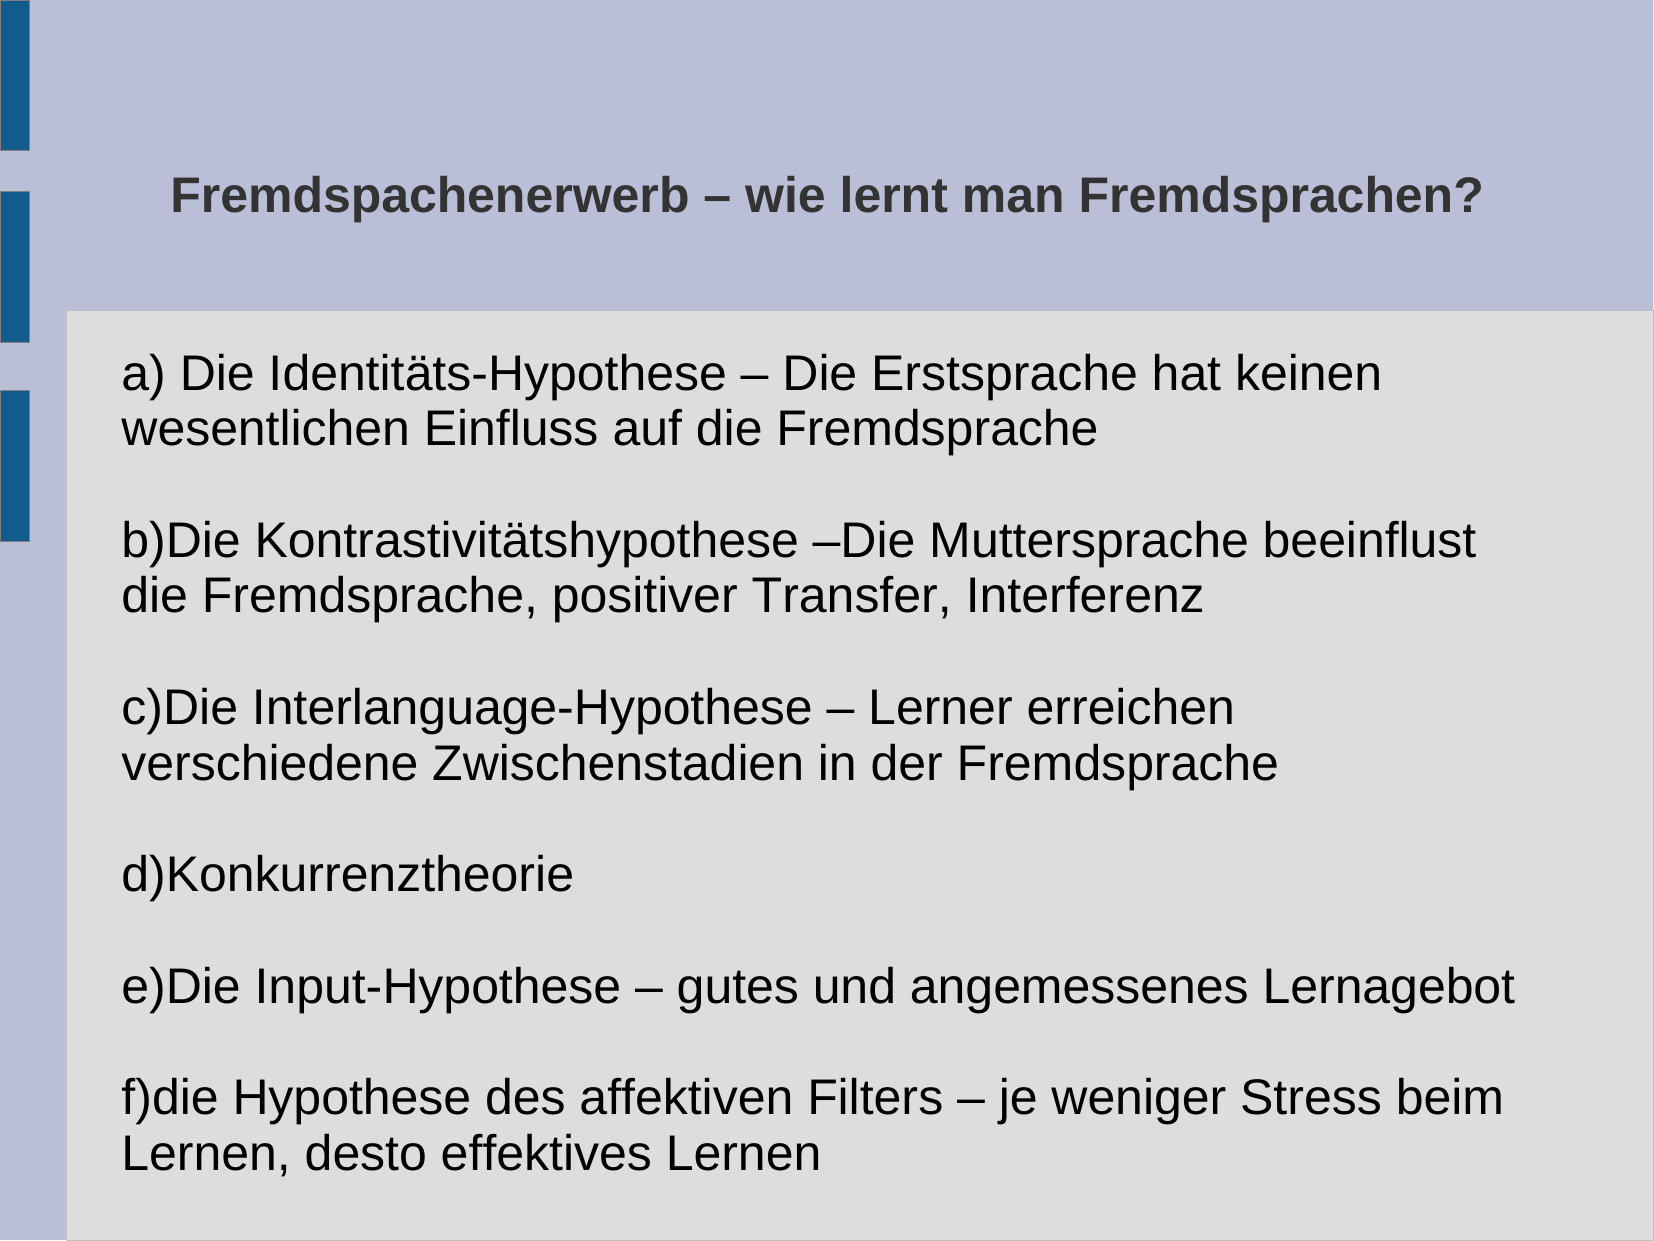

# Fremdspachenerwerb – wie lernt man Fremdsprachen?
a) Die Identitäts-Hypothese – Die Erstsprache hat keinen wesentlichen Einfluss auf die Fremdsprache
b)Die Kontrastivitätshypothese –Die Muttersprache beeinflust die Fremdsprache, positiver Transfer, Interferenz
c)Die Interlanguage-Hypothese – Lerner erreichen verschiedene Zwischenstadien in der Fremdsprache
d)Konkurrenztheorie
e)Die Input-Hypothese – gutes und angemessenes Lernagebot
f)die Hypothese des affektiven Filters – je weniger Stress beim Lernen, desto effektives Lernen